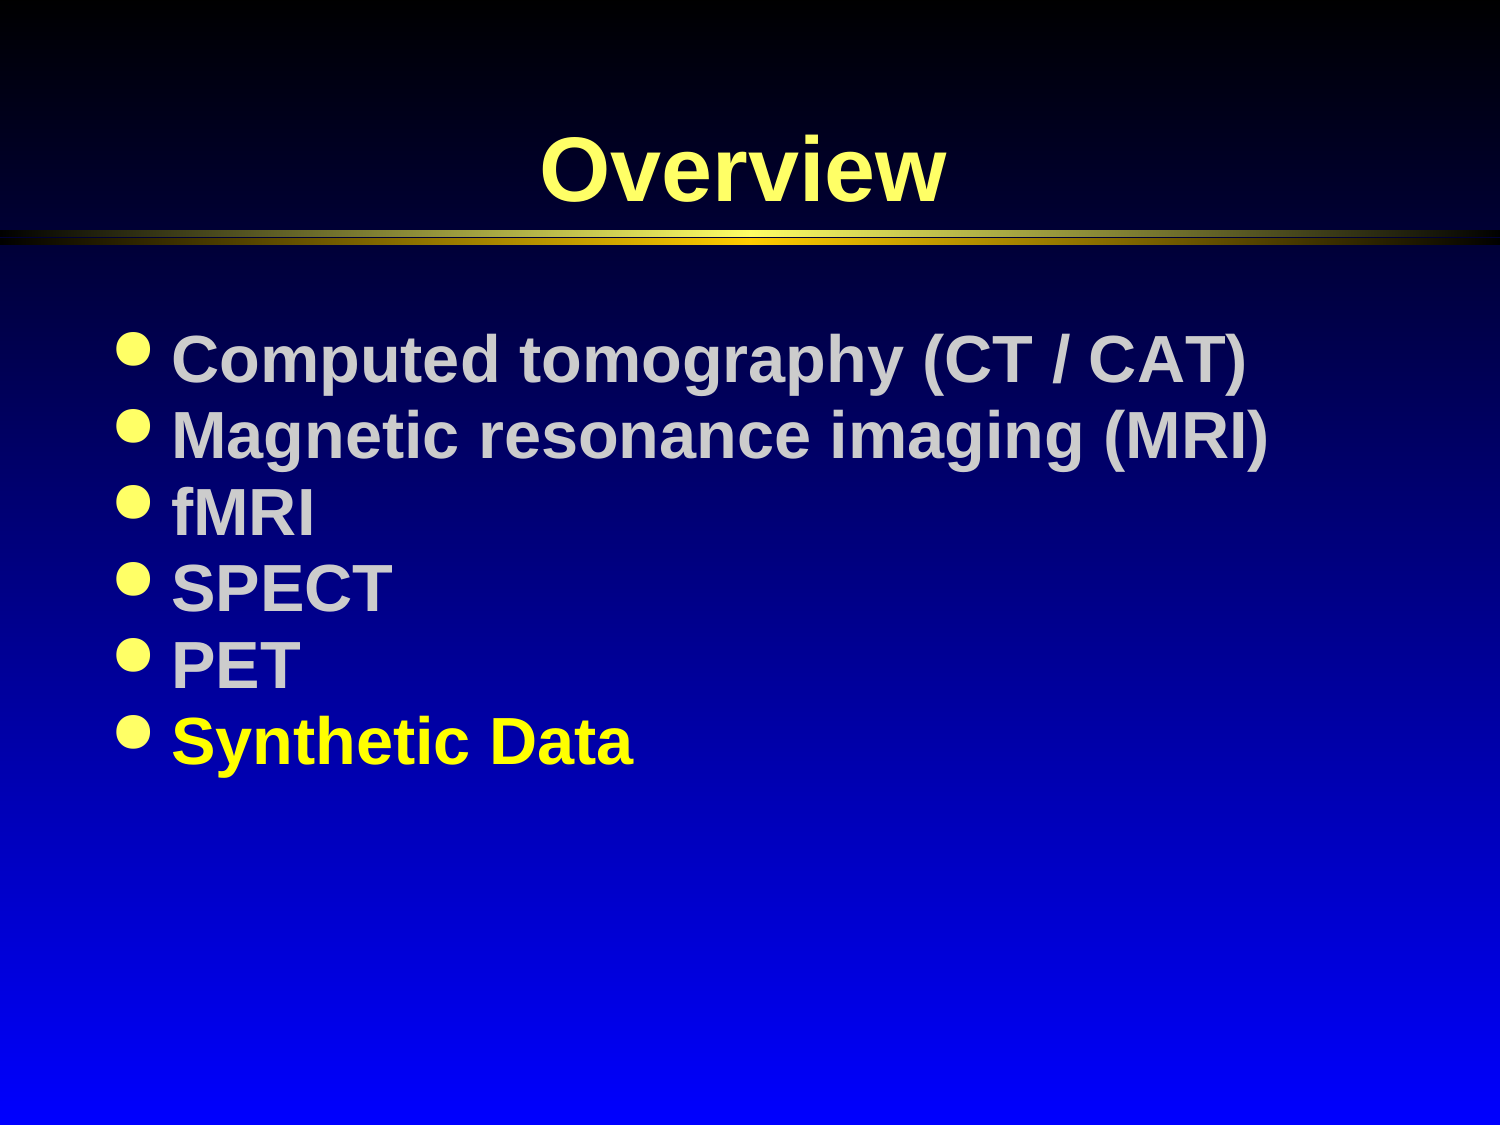

# Overview
Computed tomography (CT / CAT)
Magnetic resonance imaging (MRI)
fMRI
SPECT
PET
Synthetic Data